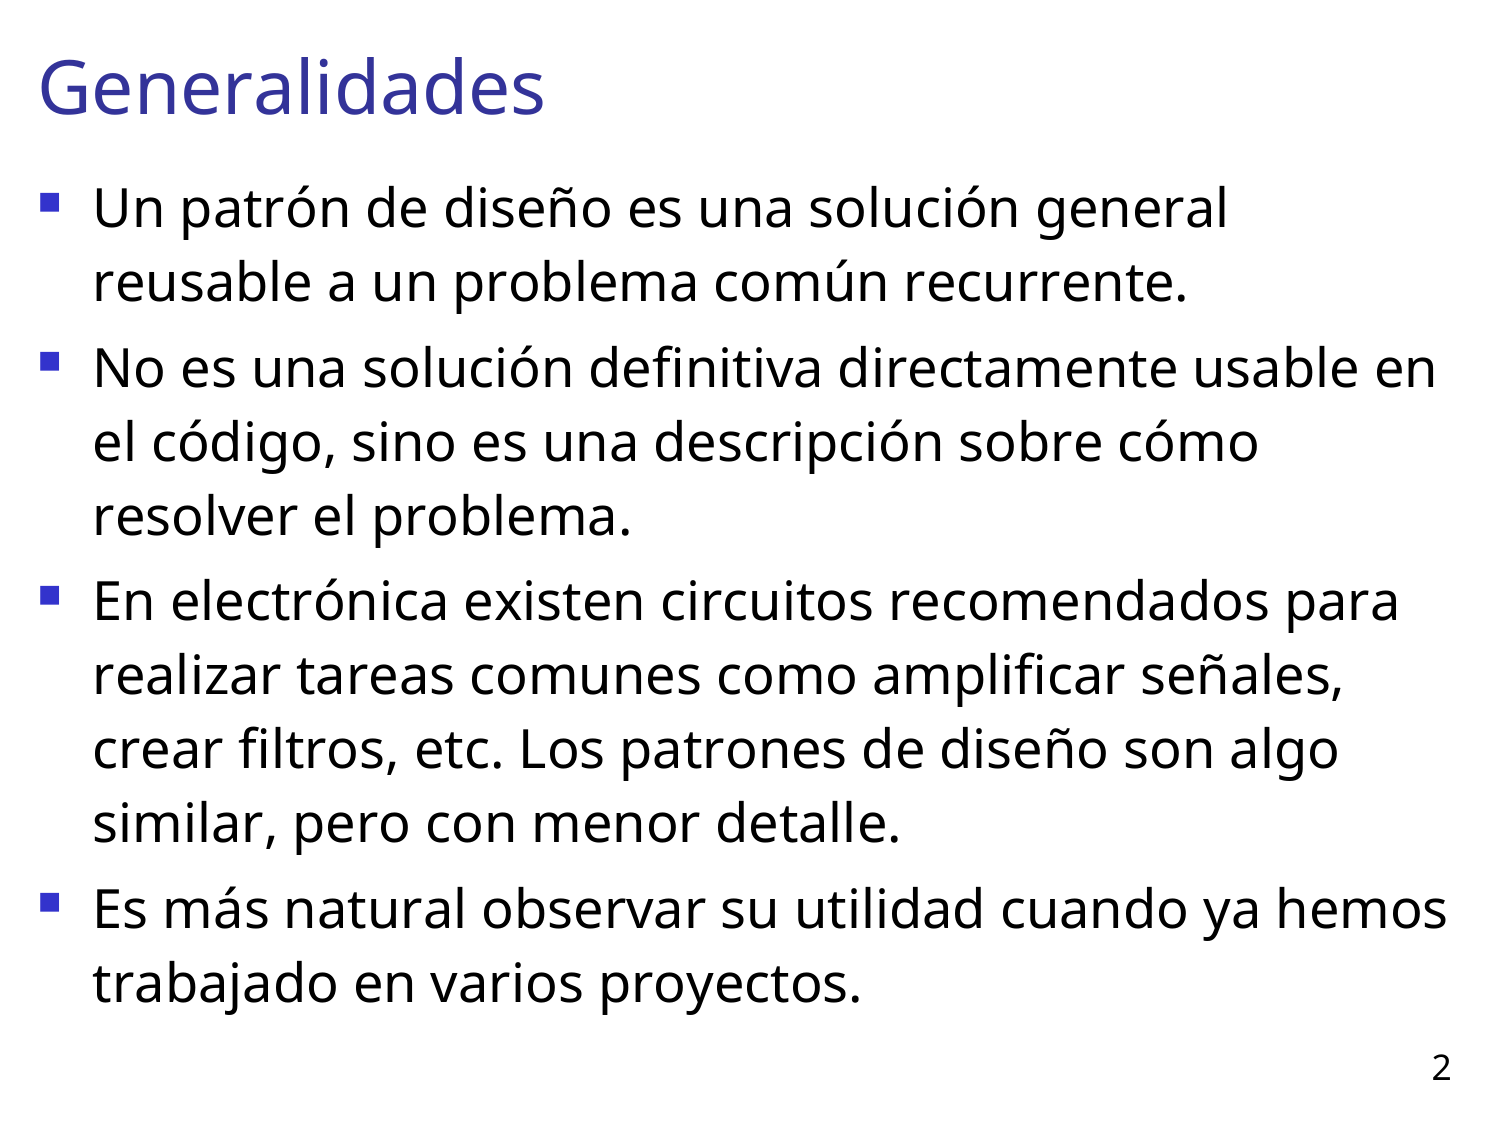

# Generalidades
Un patrón de diseño es una solución general reusable a un problema común recurrente.
No es una solución definitiva directamente usable en el código, sino es una descripción sobre cómo resolver el problema.
En electrónica existen circuitos recomendados para realizar tareas comunes como amplificar señales, crear filtros, etc. Los patrones de diseño son algo similar, pero con menor detalle.
Es más natural observar su utilidad cuando ya hemos trabajado en varios proyectos.
2